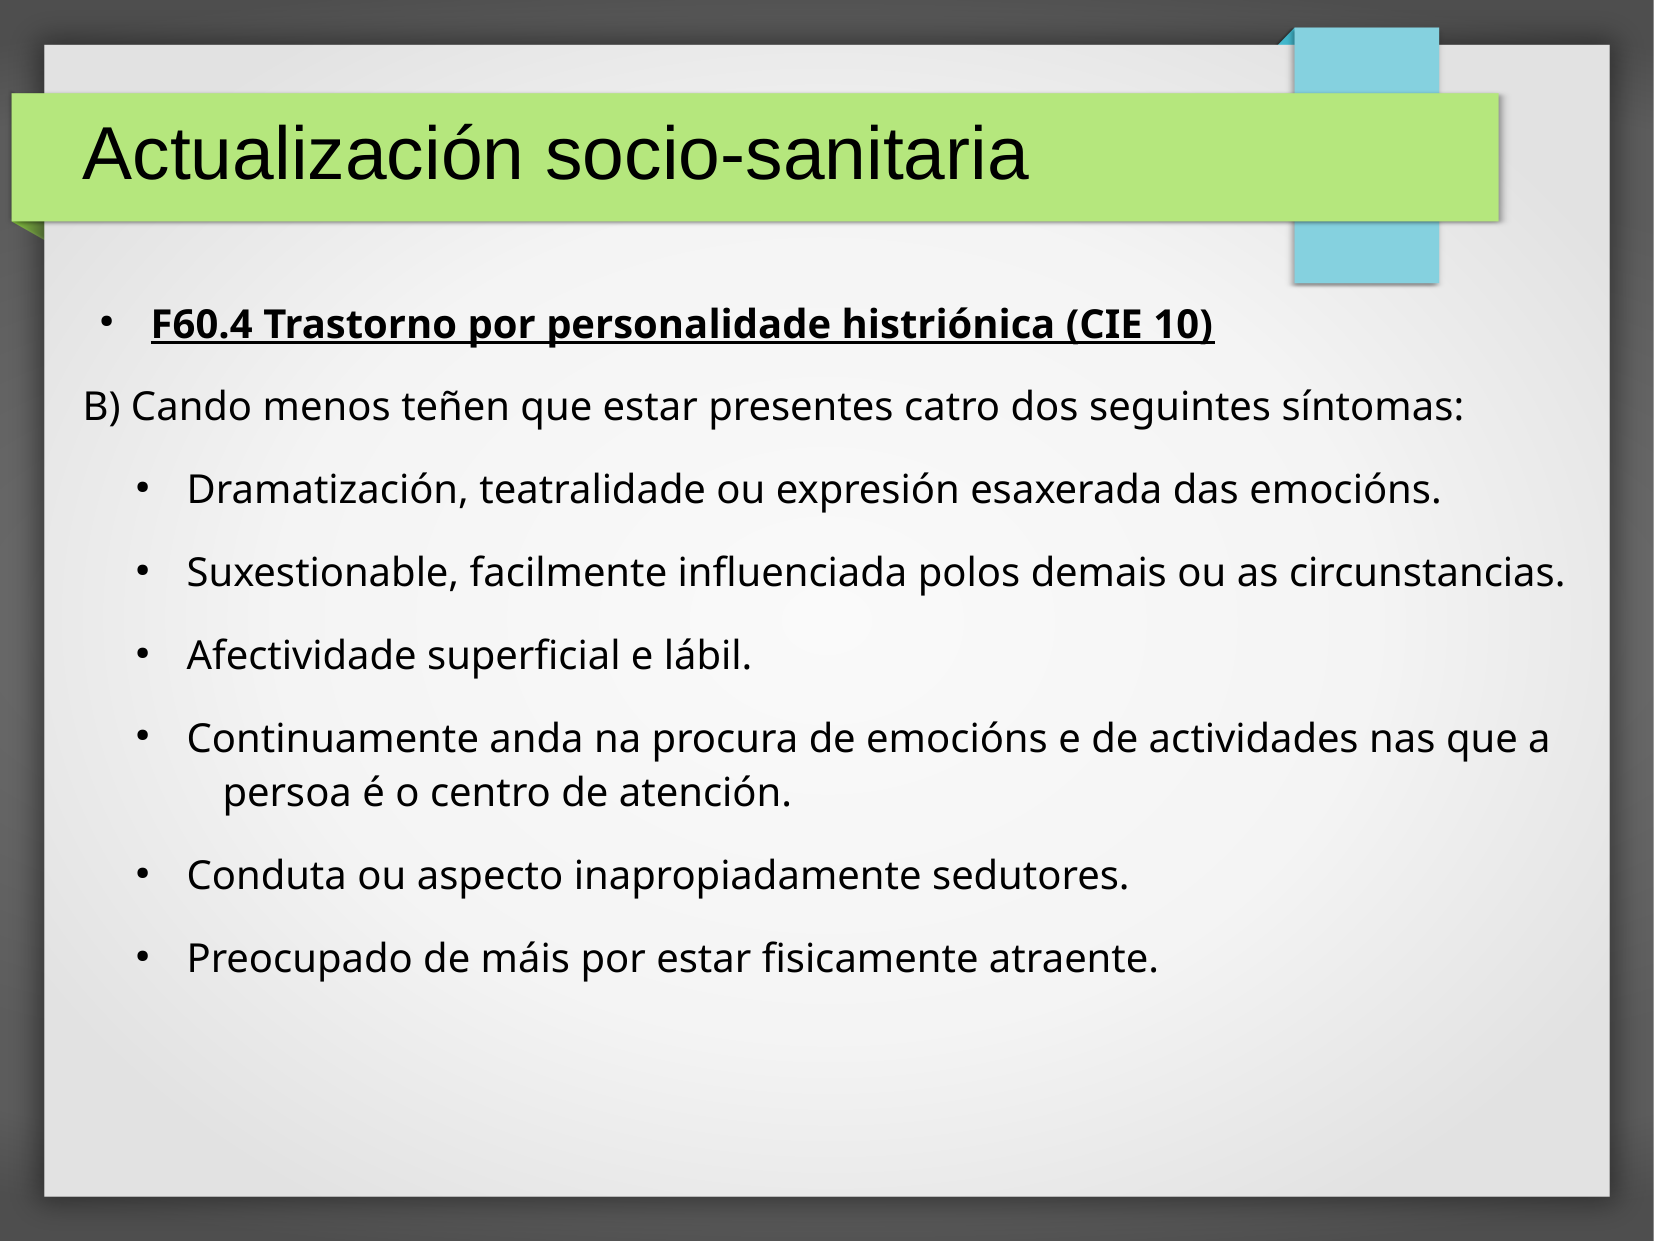

# Actualización socio-sanitaria
F60.4 Trastorno por personalidade histriónica (CIE 10)
B) Cando menos teñen que estar presentes catro dos seguintes síntomas:
Dramatización, teatralidade ou expresión esaxerada das emocións.
Suxestionable, facilmente influenciada polos demais ou as circunstancias.
Afectividade superficial e lábil.
Continuamente anda na procura de emocións e de actividades nas que a persoa é o centro de atención.
Conduta ou aspecto inapropiadamente sedutores.
Preocupado de máis por estar fisicamente atraente.